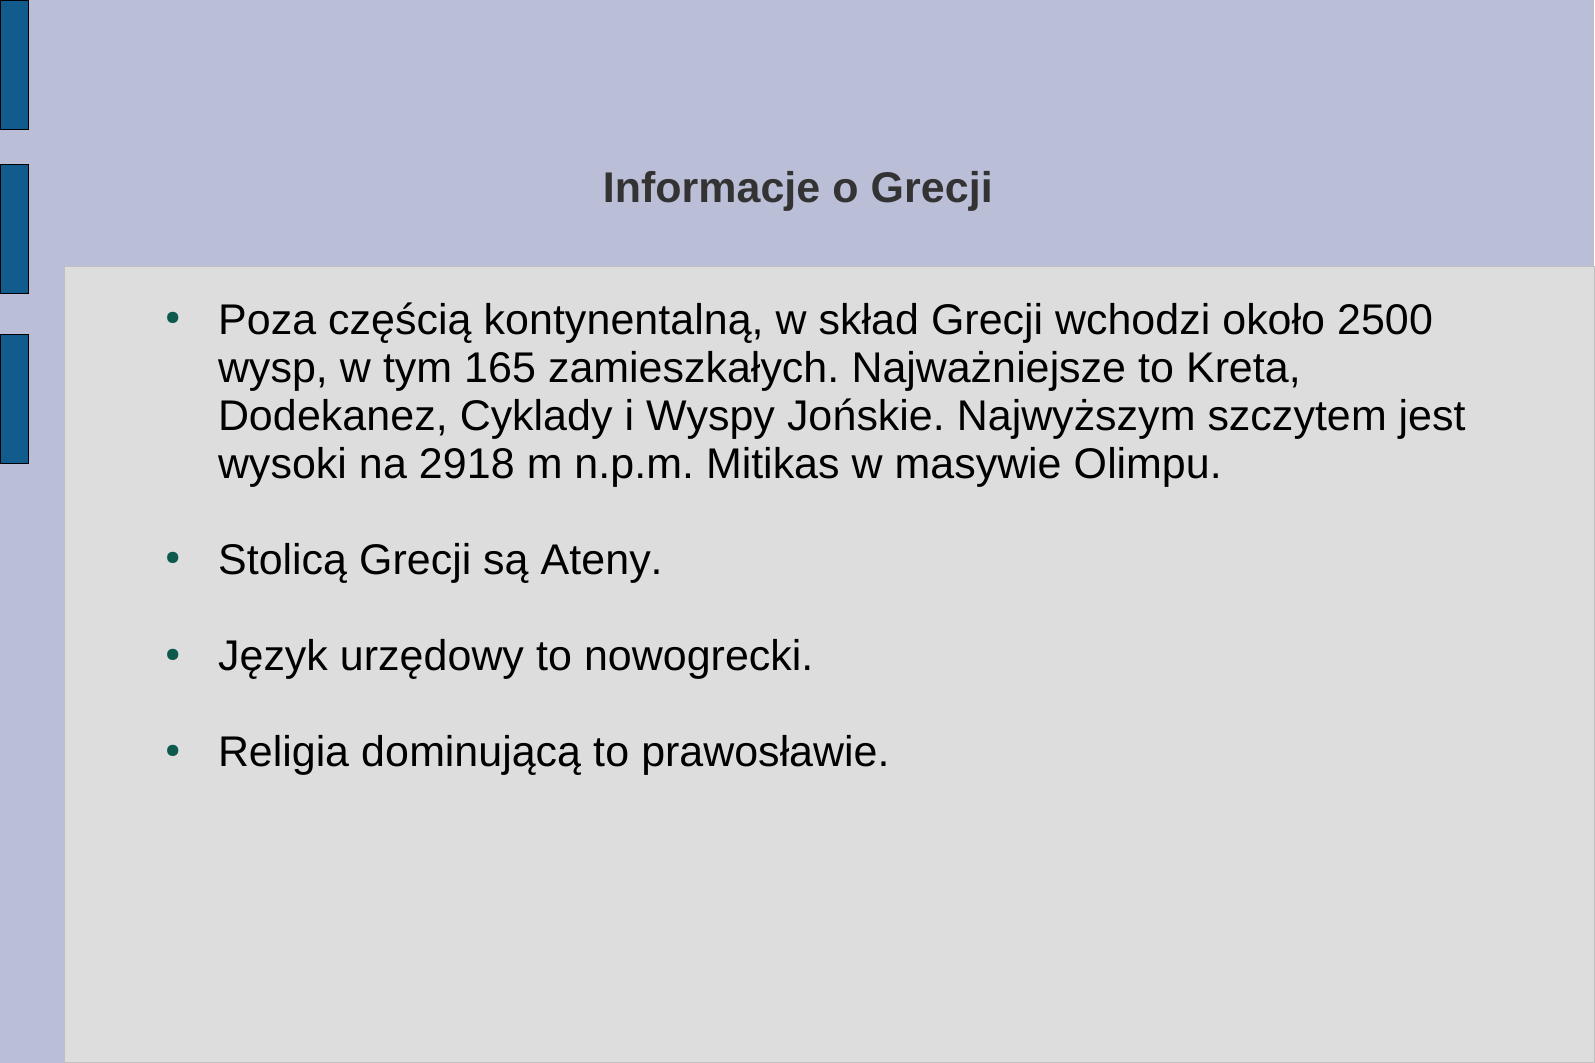

# Informacje o Grecji
Poza częścią kontynentalną, w skład Grecji wchodzi około 2500 wysp, w tym 165 zamieszkałych. Najważniejsze to Kreta, Dodekanez, Cyklady i Wyspy Jońskie. Najwyższym szczytem jest wysoki na 2918 m n.p.m. Mitikas w masywie Olimpu.
Stolicą Grecji są Ateny.
Język urzędowy to nowogrecki.
Religia dominującą to prawosławie.